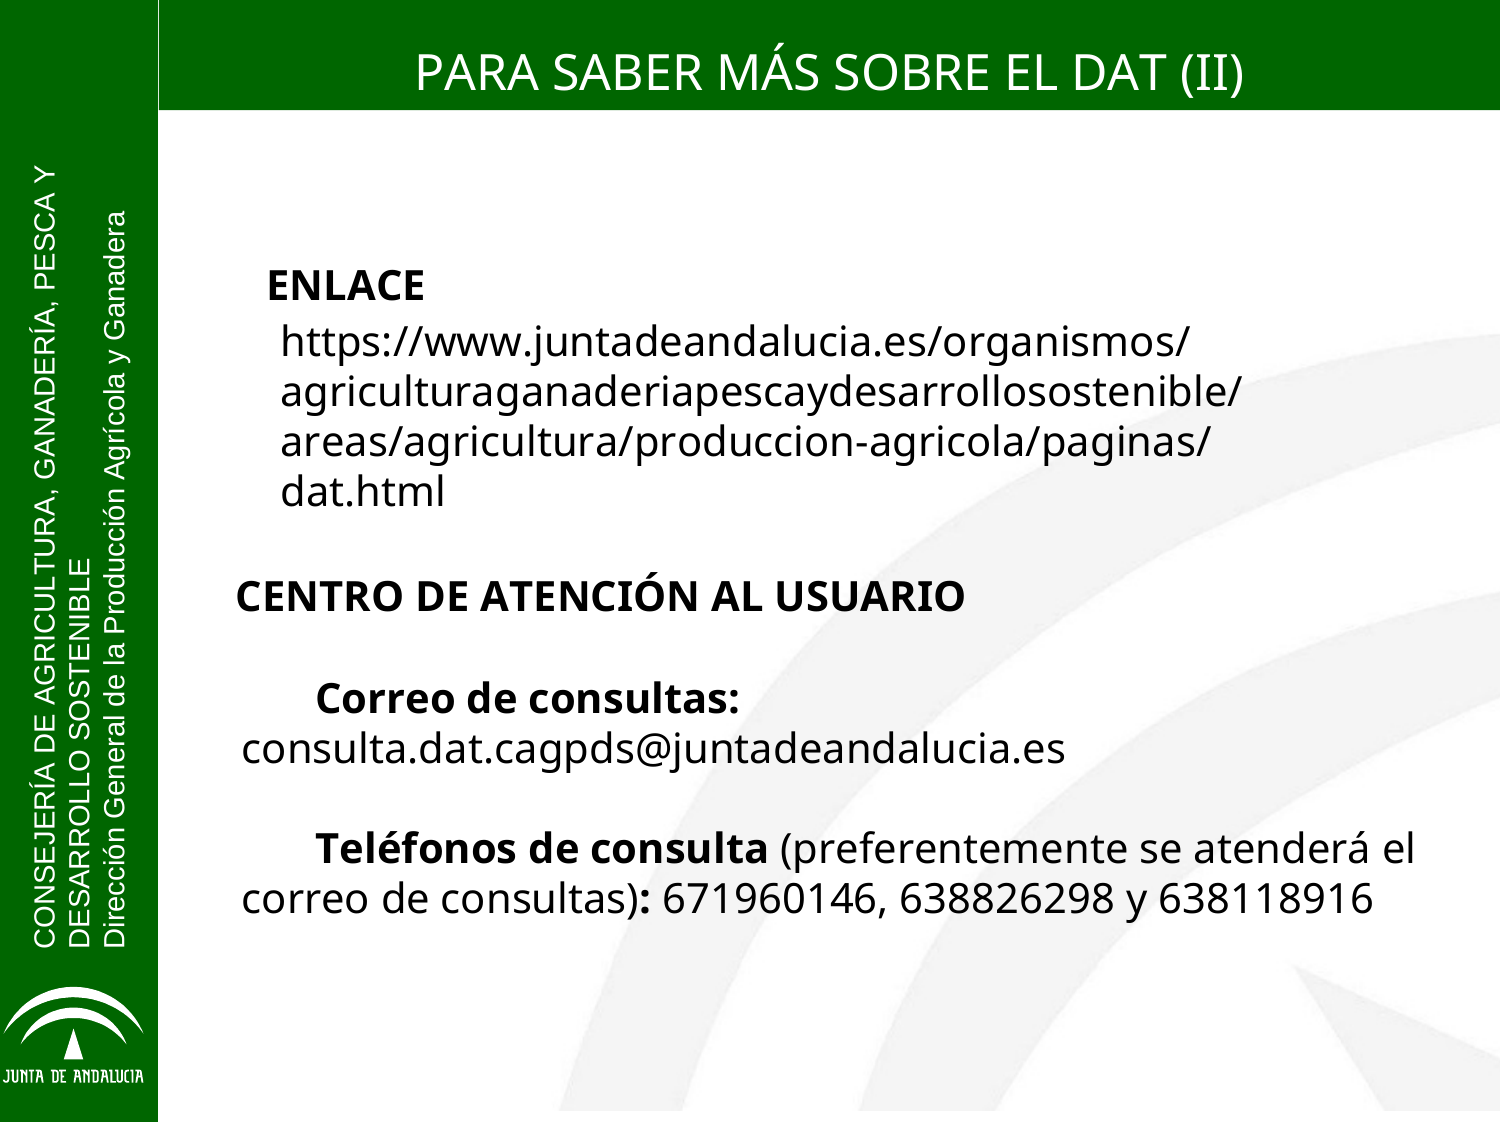

PARA SABER MÁS SOBRE EL DAT (II)
ENLACE
https://www.juntadeandalucia.es/organismos/agriculturaganaderiapescaydesarrollosostenible/areas/agricultura/produccion-agricola/paginas/dat.html
CENTRO DE ATENCIÓN AL USUARIO
	Correo de consultas: consulta.dat.cagpds@juntadeandalucia.es
	Teléfonos de consulta (preferentemente se atenderá el correo de consultas): 671960146, 638826298 y 638118916